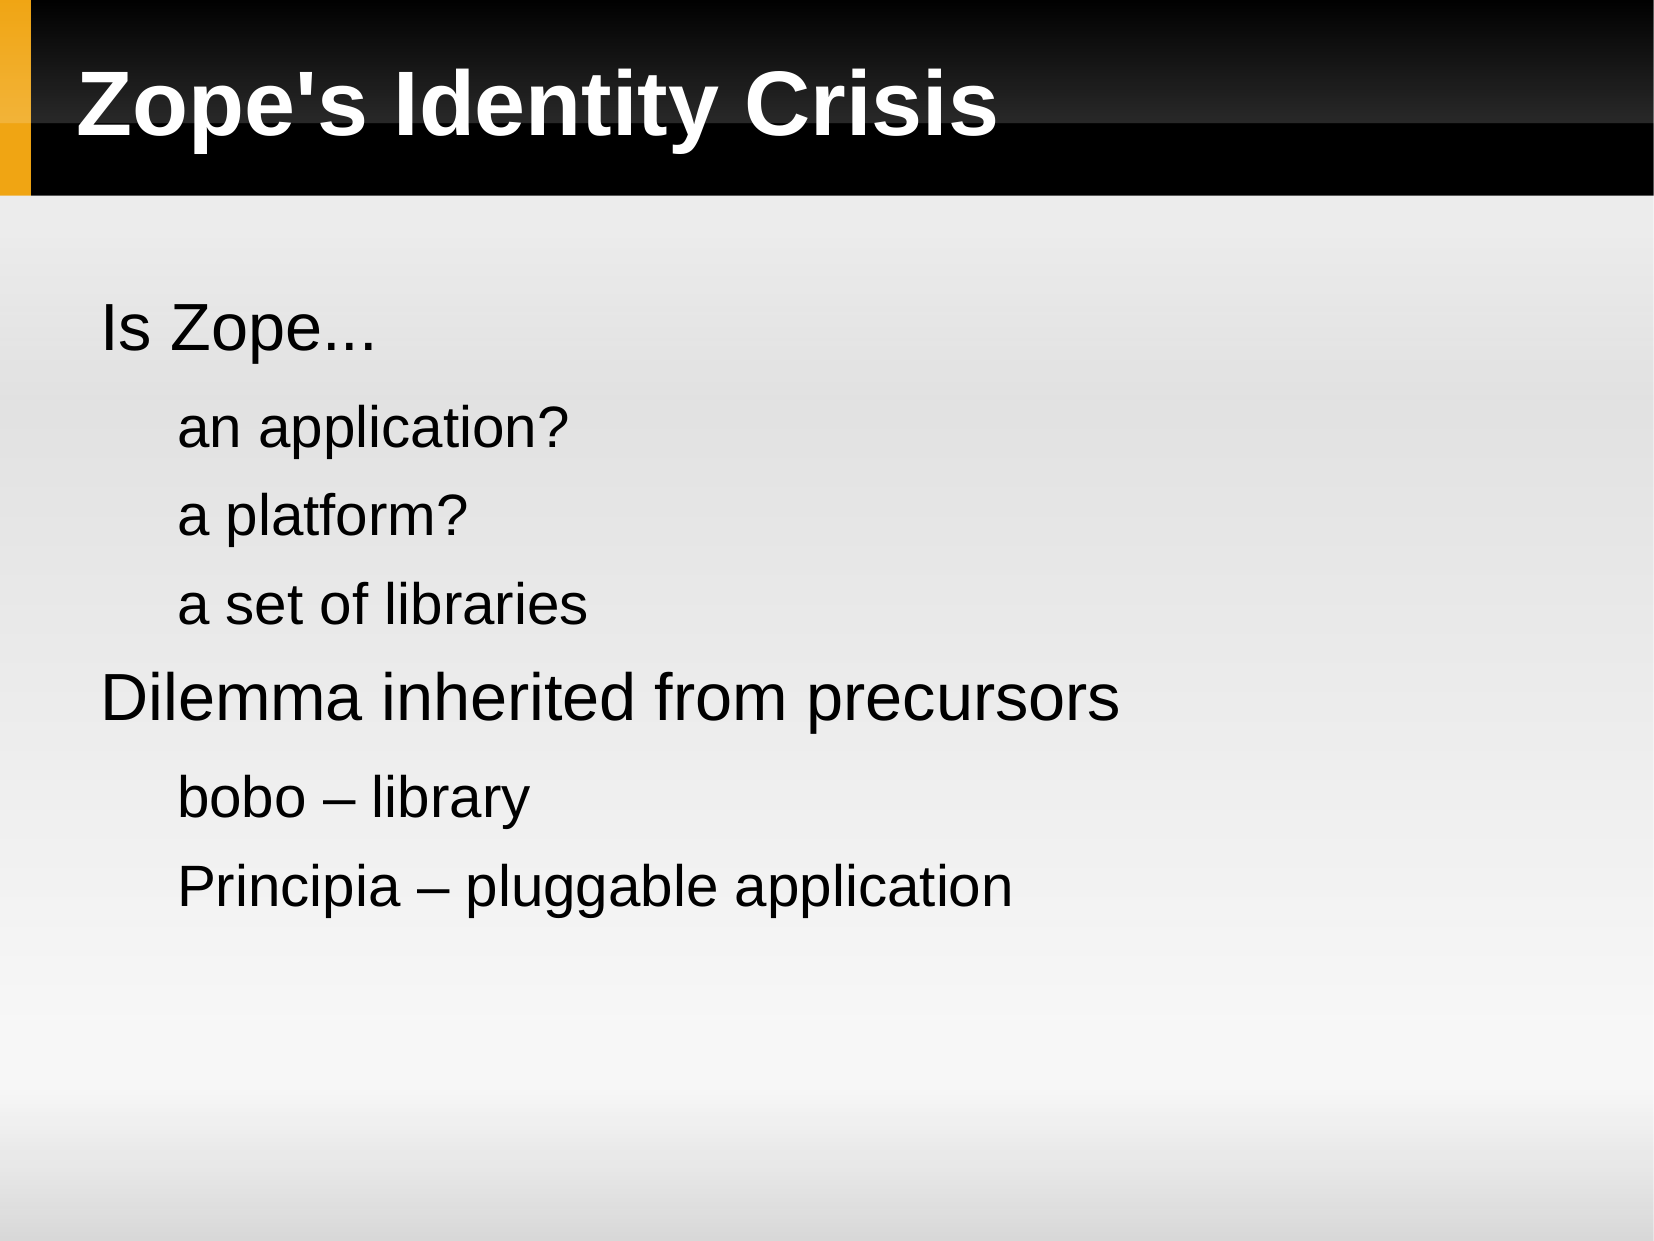

# Zope's Identity Crisis
Is Zope...
an application?
a platform?
a set of libraries
Dilemma inherited from precursors
bobo – library
Principia – pluggable application